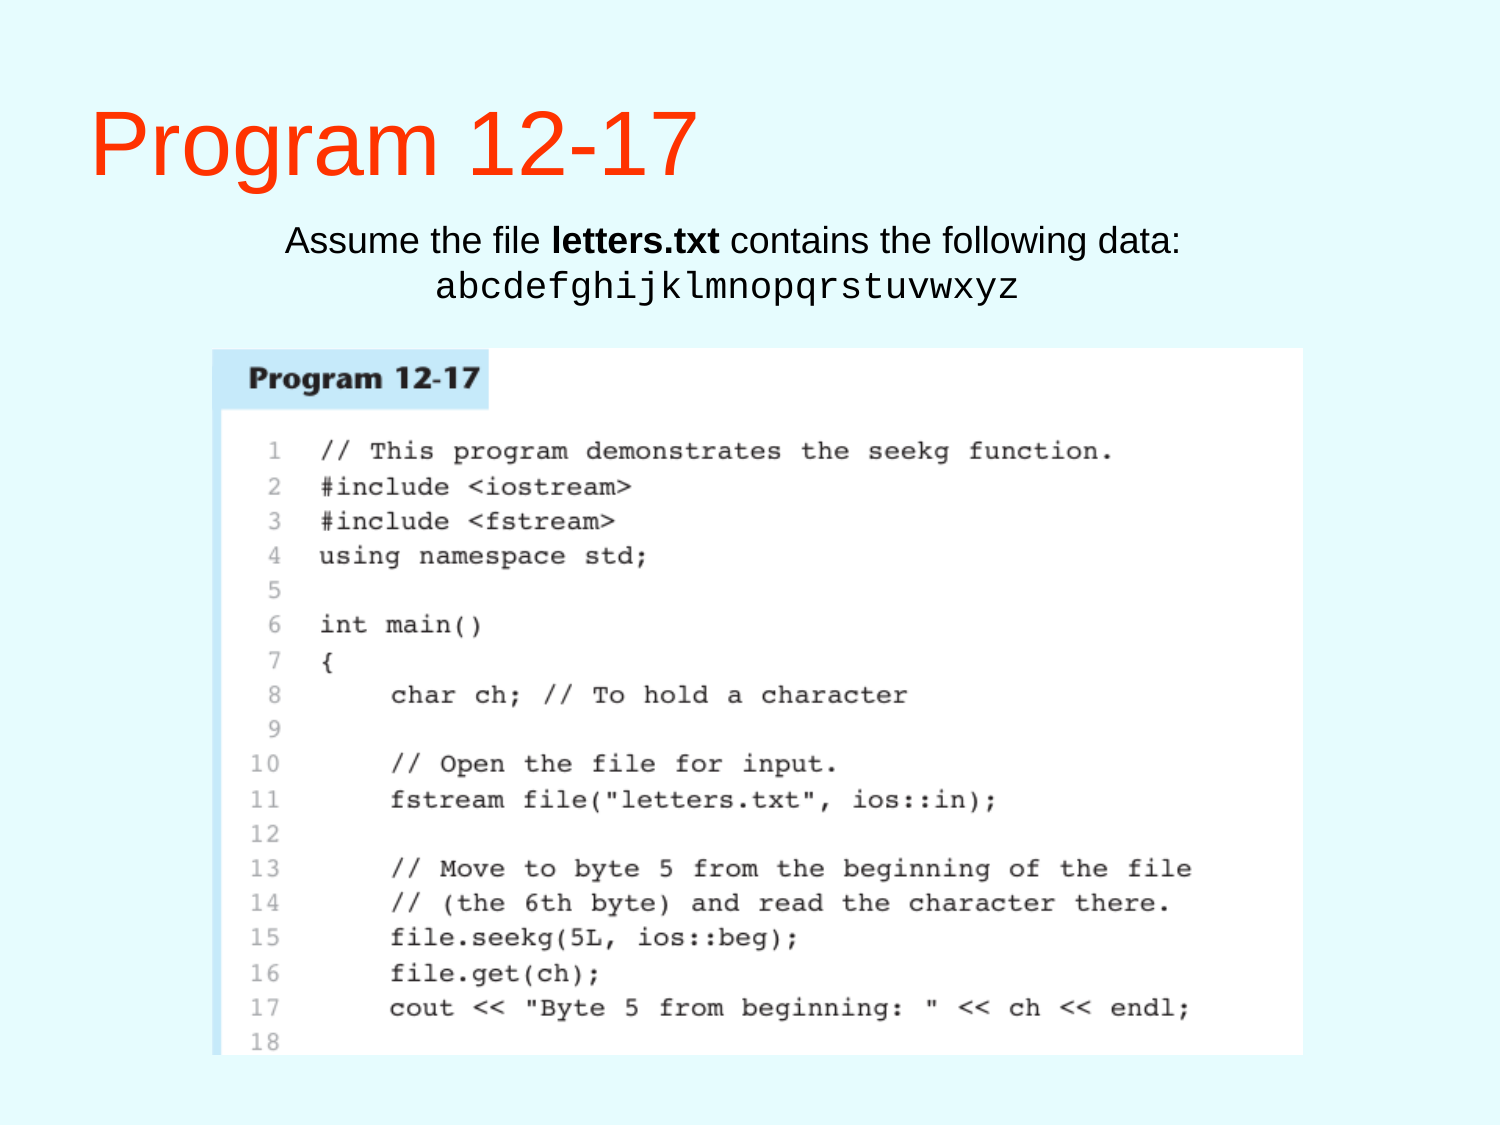

# Program 12-17
Assume the file letters.txt contains the following data:
	abcdefghijklmnopqrstuvwxyz